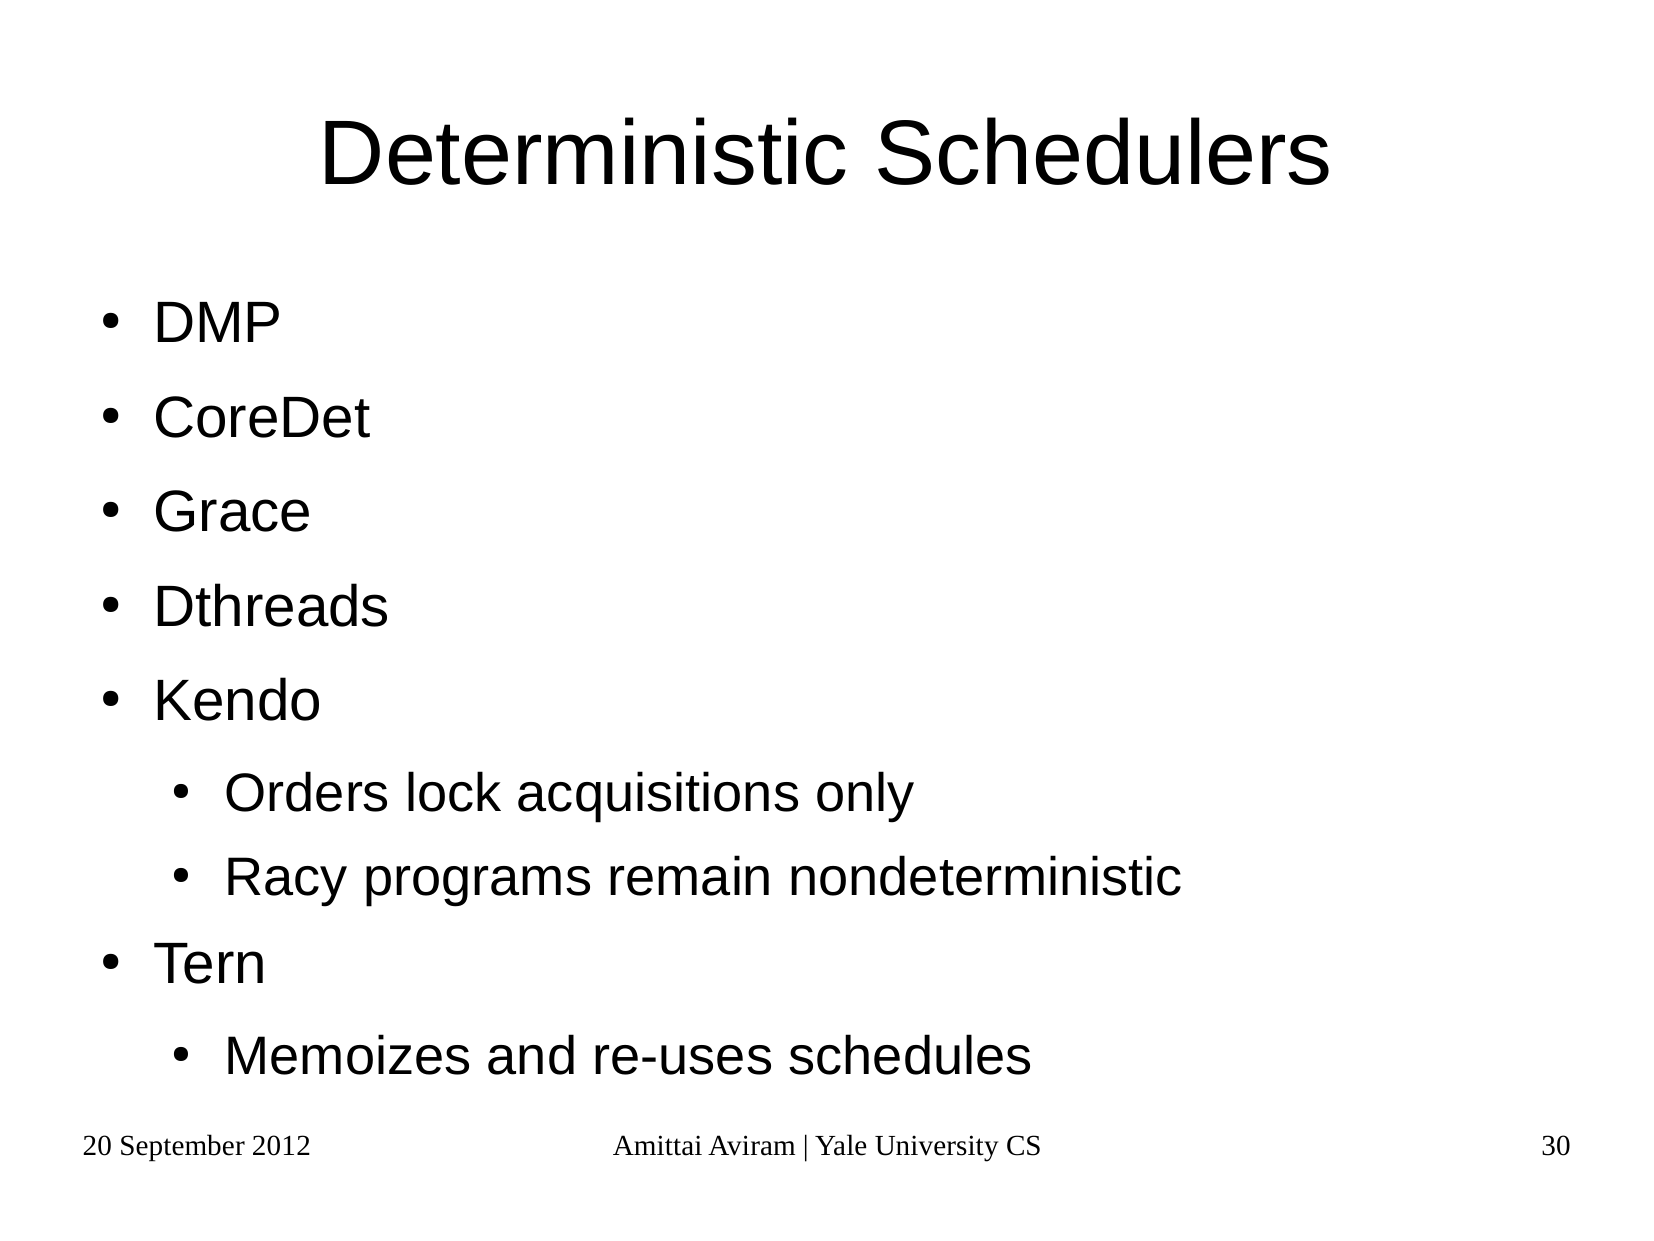

# Deterministic Schedulers
DMP
CoreDet
Grace
Dthreads
Kendo
Orders lock acquisitions only
Racy programs remain nondeterministic
Tern
Memoizes and re-uses schedules
30